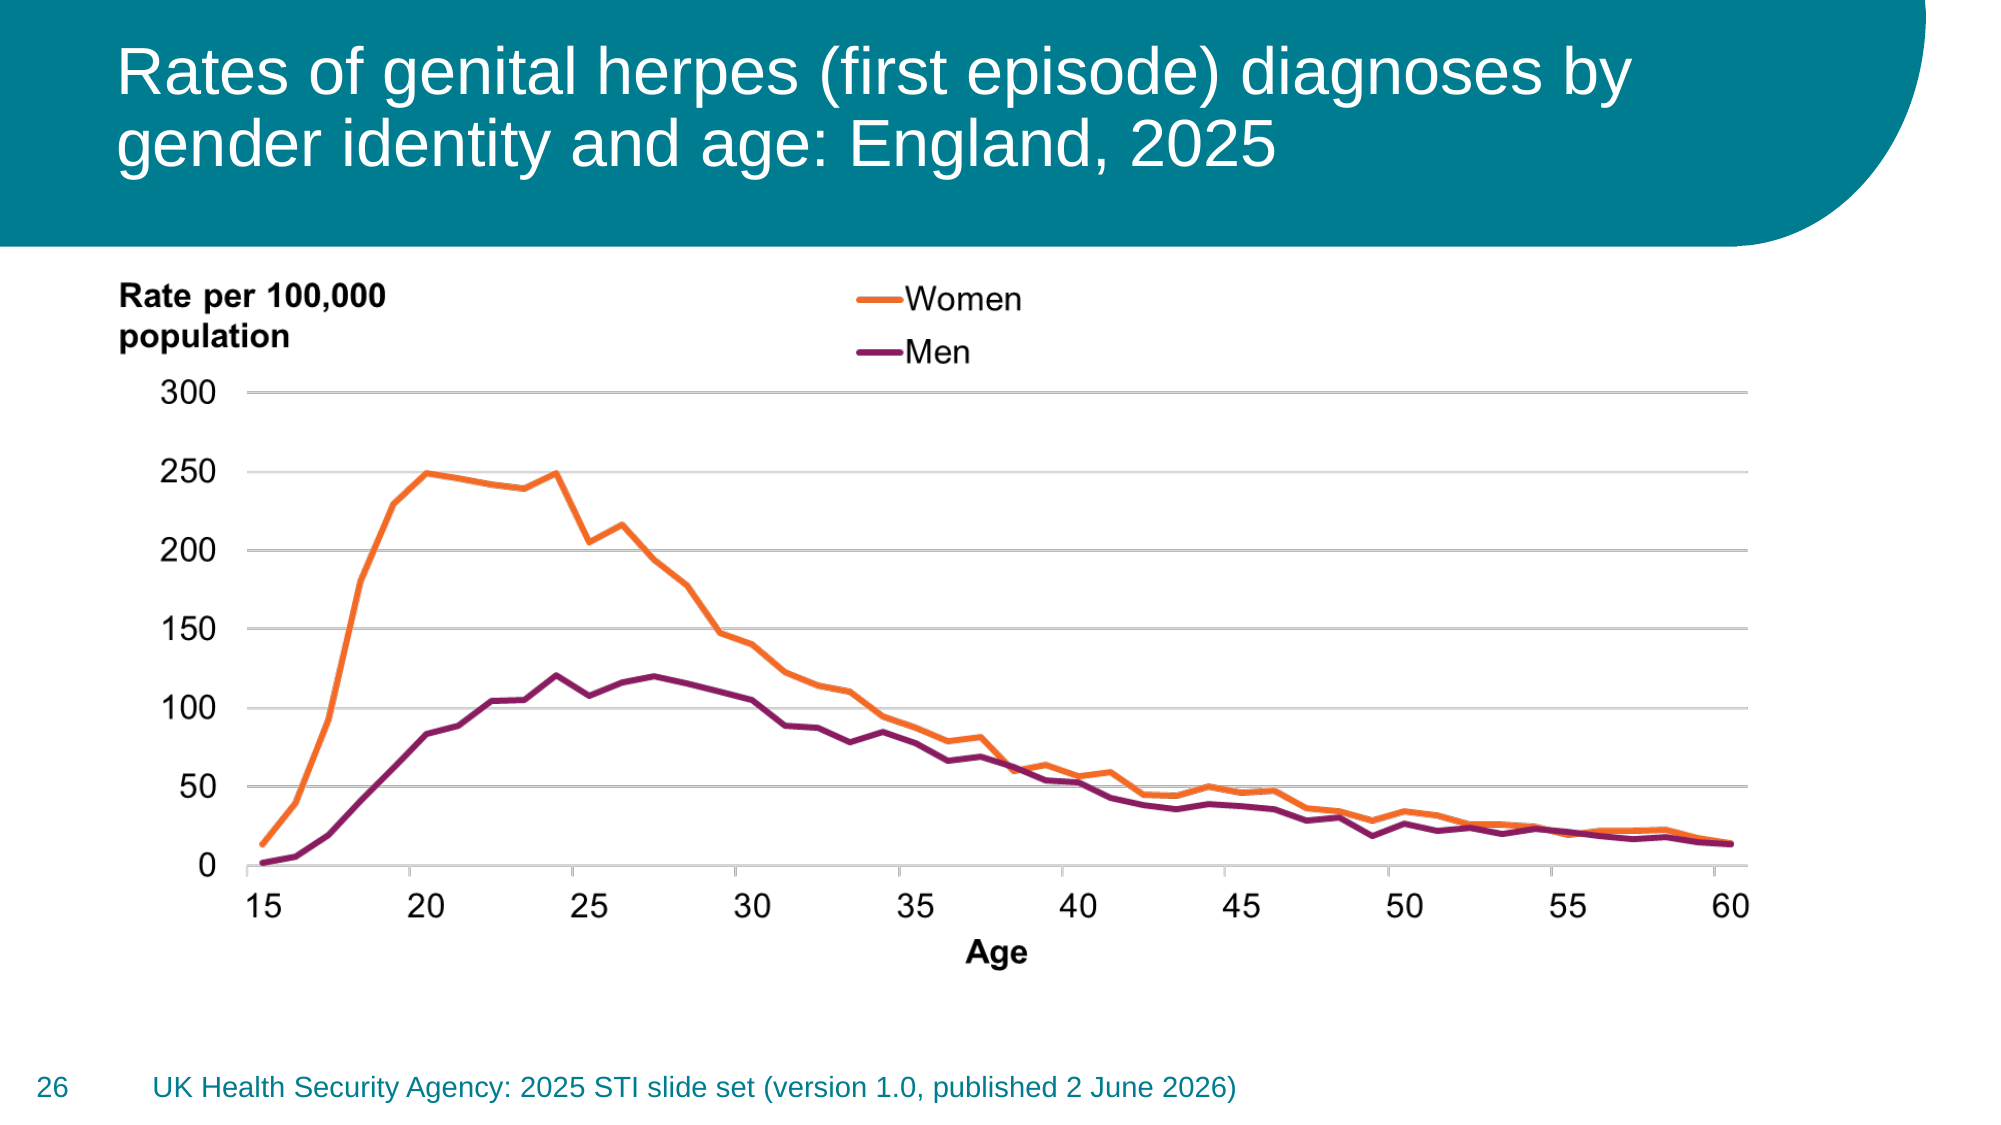

# Rates of genital herpes (first episode) diagnoses by gender identity and age: England, 2025
26
UK Health Security Agency: 2025 STI slide set (version 1.0, published 2 June 2026)